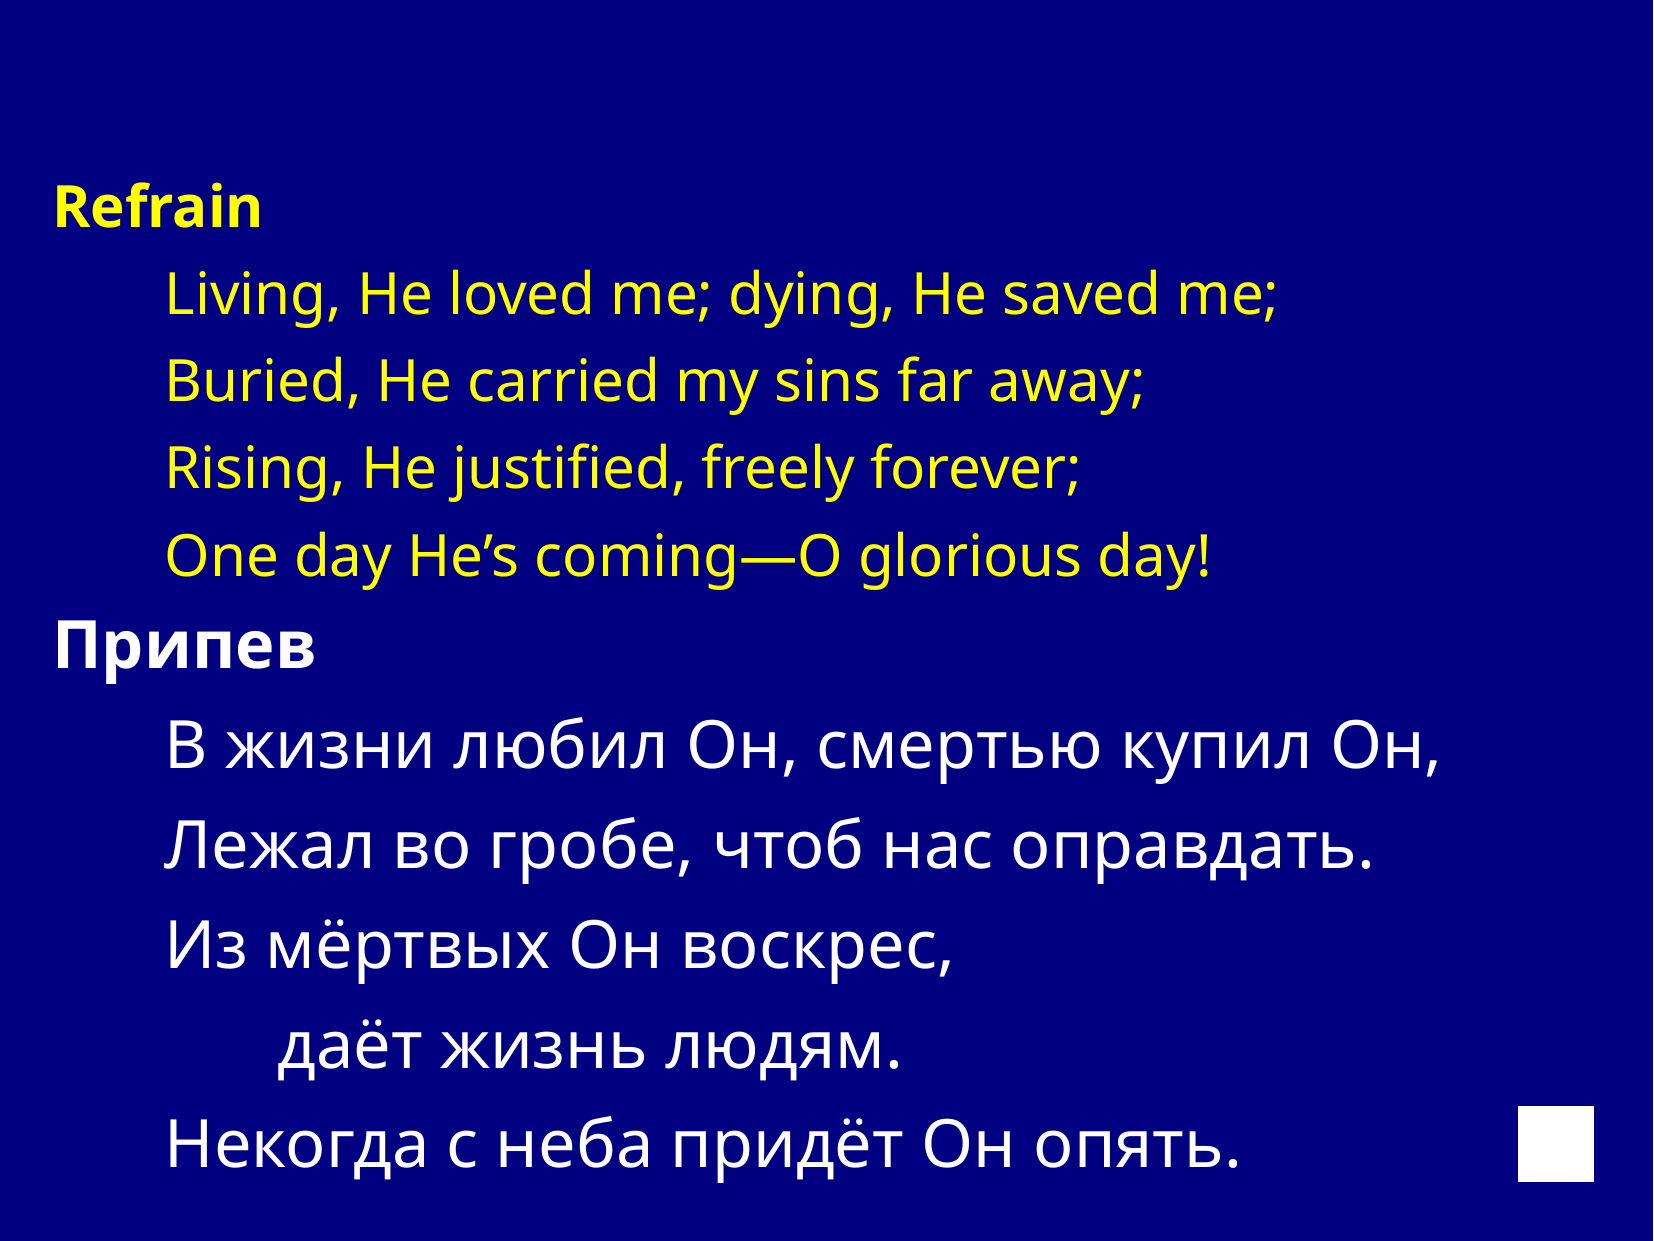

Refrain
	Living, He loved me; dying, He saved me;
	Buried, He carried my sins far away;
	Rising, He justified, freely forever;
	One day He’s coming—O glorious day!
Припев
	В жизни любил Он, смертью купил Он,
	Лежал во гробе, чтоб нас оправдать.
	Из мёртвых Он воскрес,
		даёт жизнь людям.
	Некогда с неба придёт Он опять.